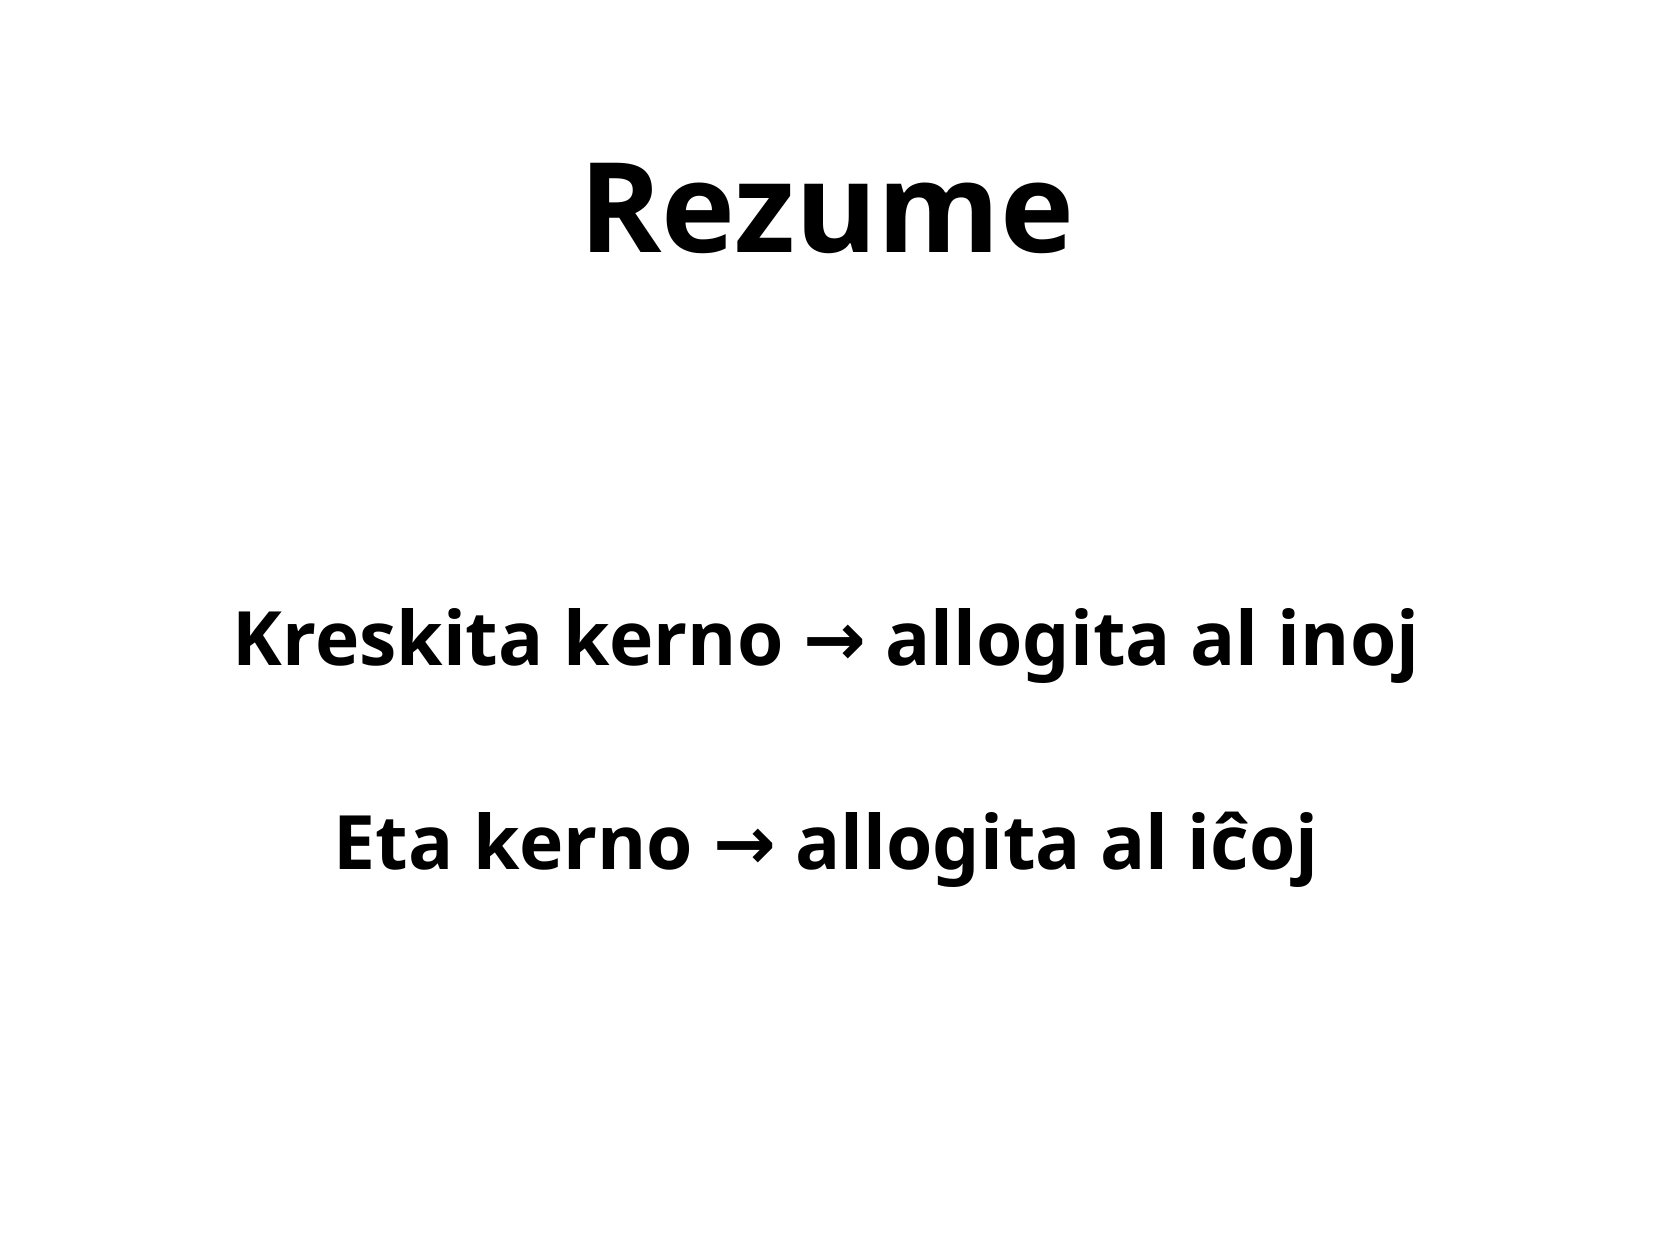

# Rezume
Kreskita kerno → allogita al inoj
Eta kerno → allogita al iĉoj